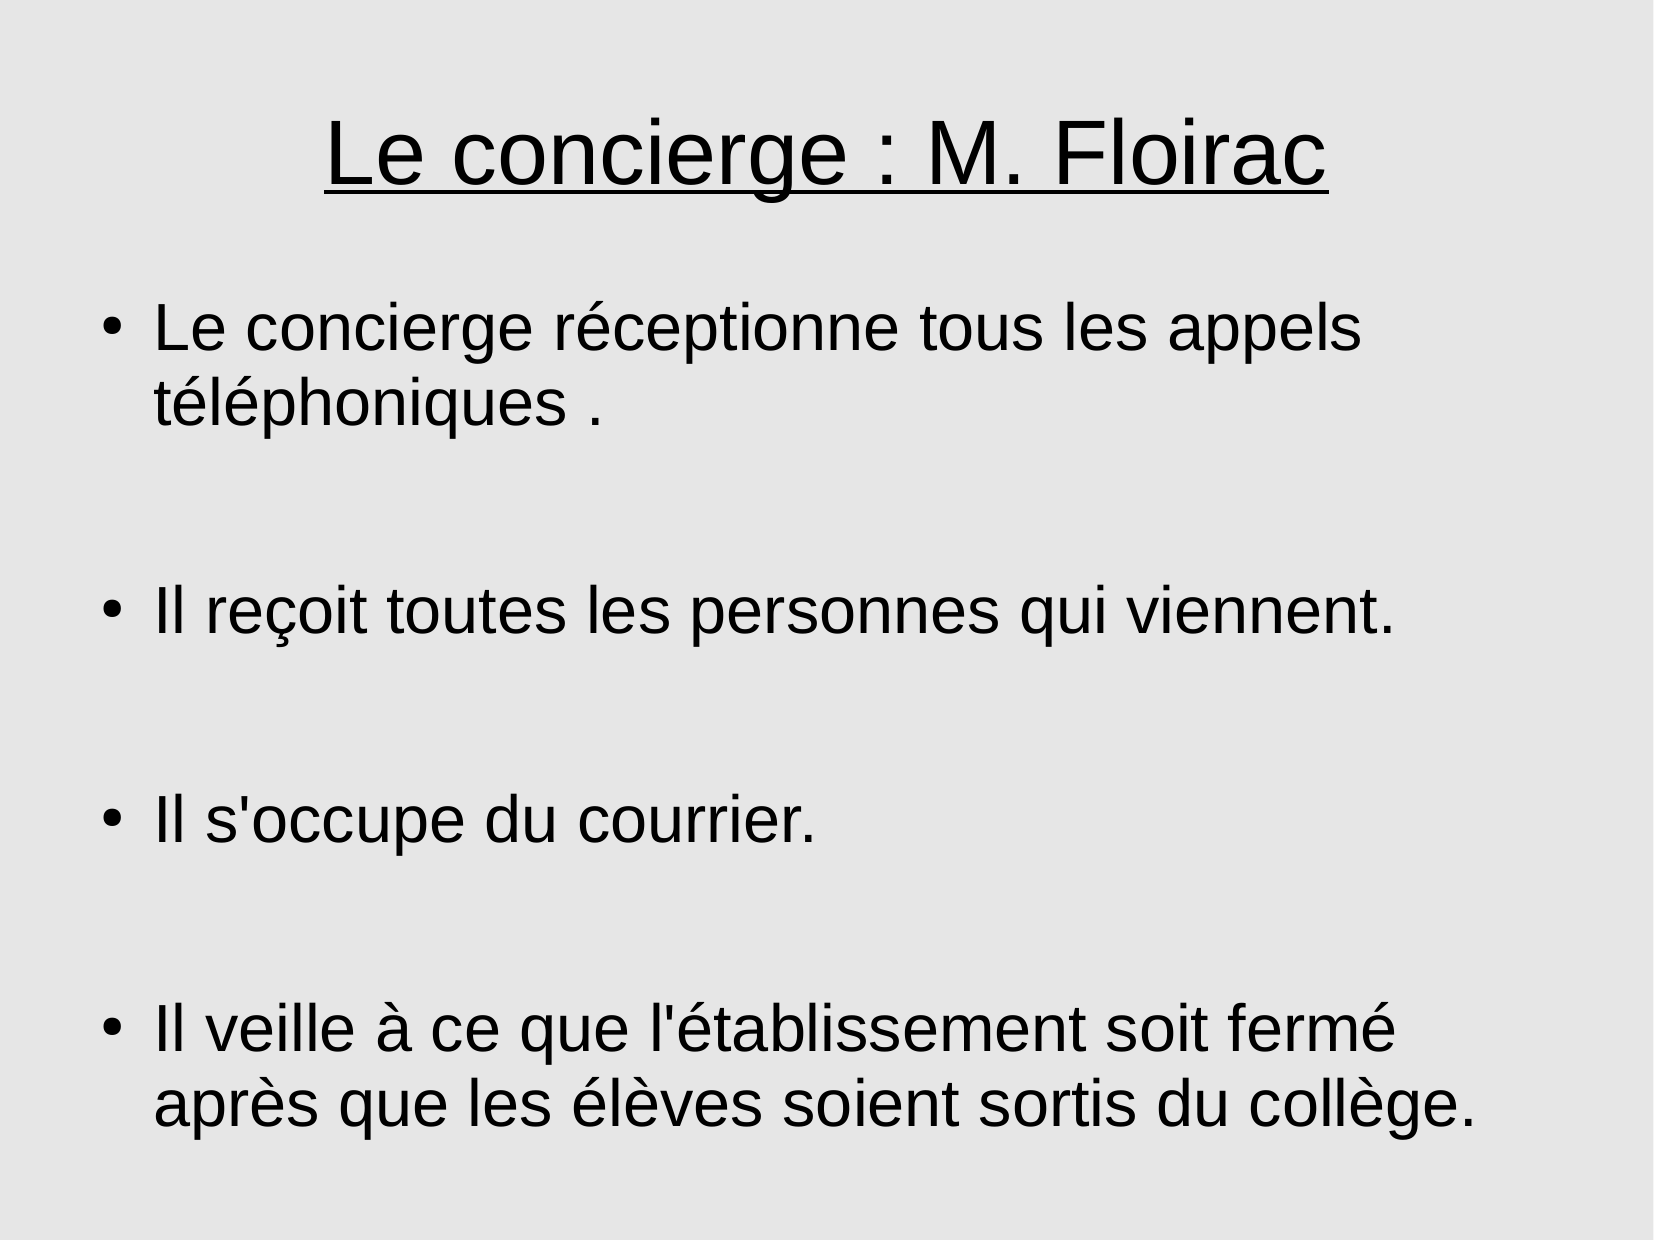

# Le concierge : M. Floirac
Le concierge réceptionne tous les appels téléphoniques .
Il reçoit toutes les personnes qui viennent.
Il s'occupe du courrier.
Il veille à ce que l'établissement soit fermé après que les élèves soient sortis du collège.